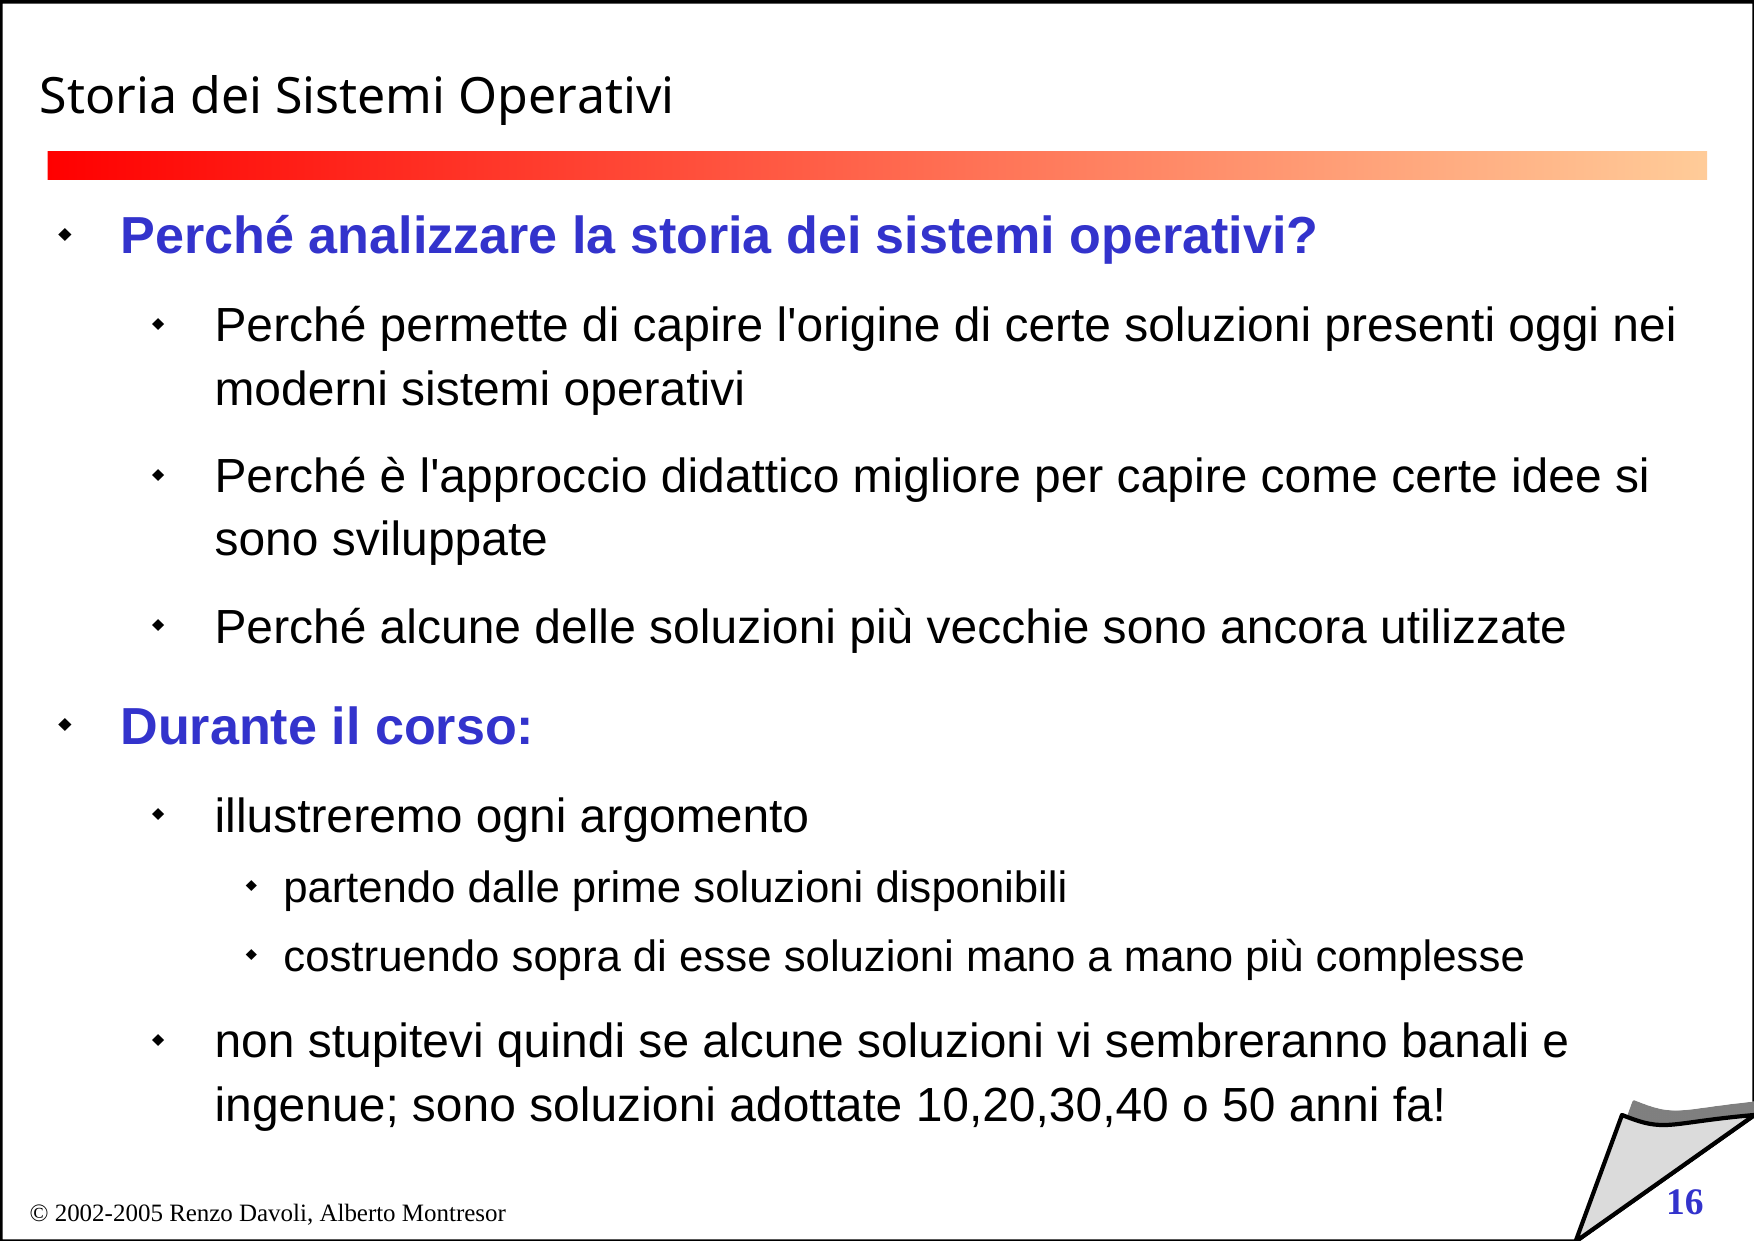

# Storia dei Sistemi Operativi
Perché analizzare la storia dei sistemi operativi?
Perché permette di capire l'origine di certe soluzioni presenti oggi nei moderni sistemi operativi
Perché è l'approccio didattico migliore per capire come certe idee si sono sviluppate
Perché alcune delle soluzioni più vecchie sono ancora utilizzate
Durante il corso:
illustreremo ogni argomento
partendo dalle prime soluzioni disponibili
costruendo sopra di esse soluzioni mano a mano più complesse
non stupitevi quindi se alcune soluzioni vi sembreranno banali e ingenue; sono soluzioni adottate 10,20,30,40 o 50 anni fa!